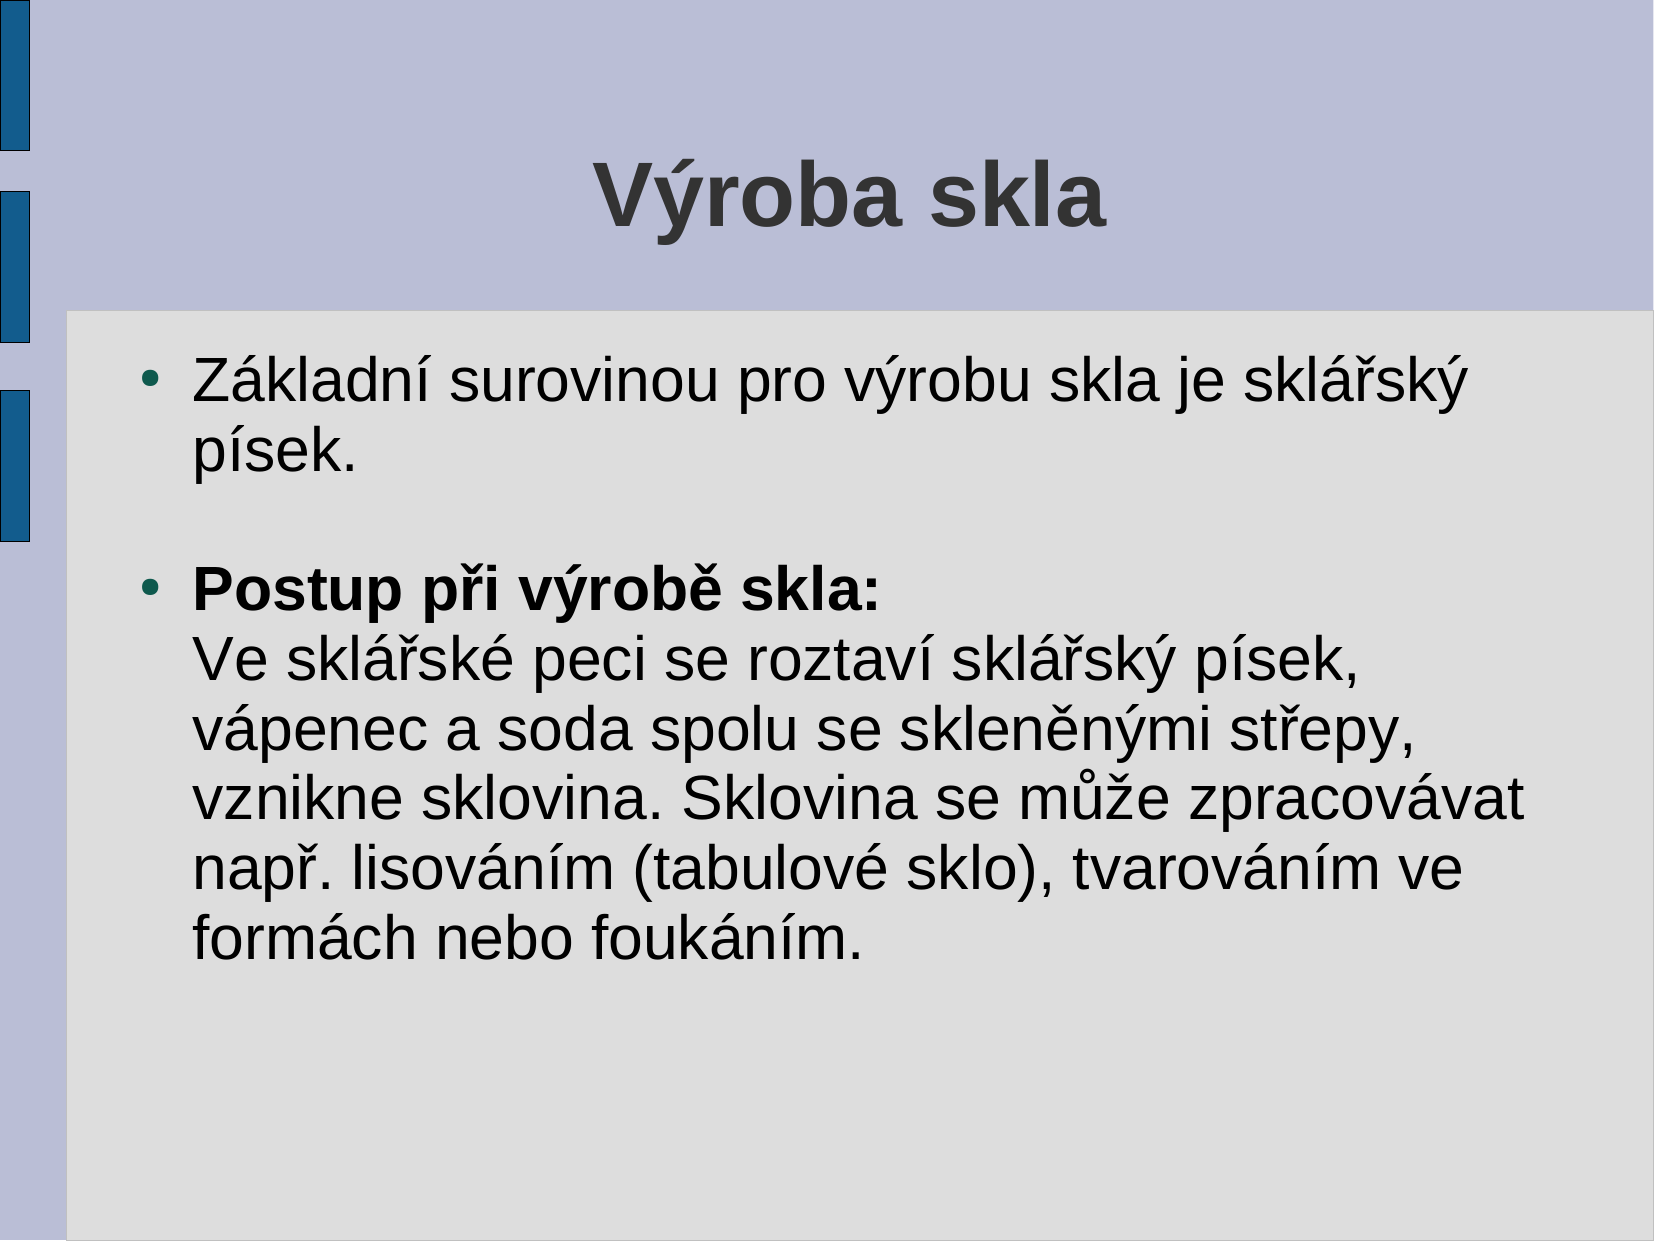

# Výroba skla
Základní surovinou pro výrobu skla je sklářský písek.
Postup při výrobě skla:
Ve sklářské peci se roztaví sklářský písek, vápenec a soda spolu se skleněnými střepy, vznikne sklovina. Sklovina se může zpracovávat např. lisováním (tabulové sklo), tvarováním ve formách nebo foukáním.